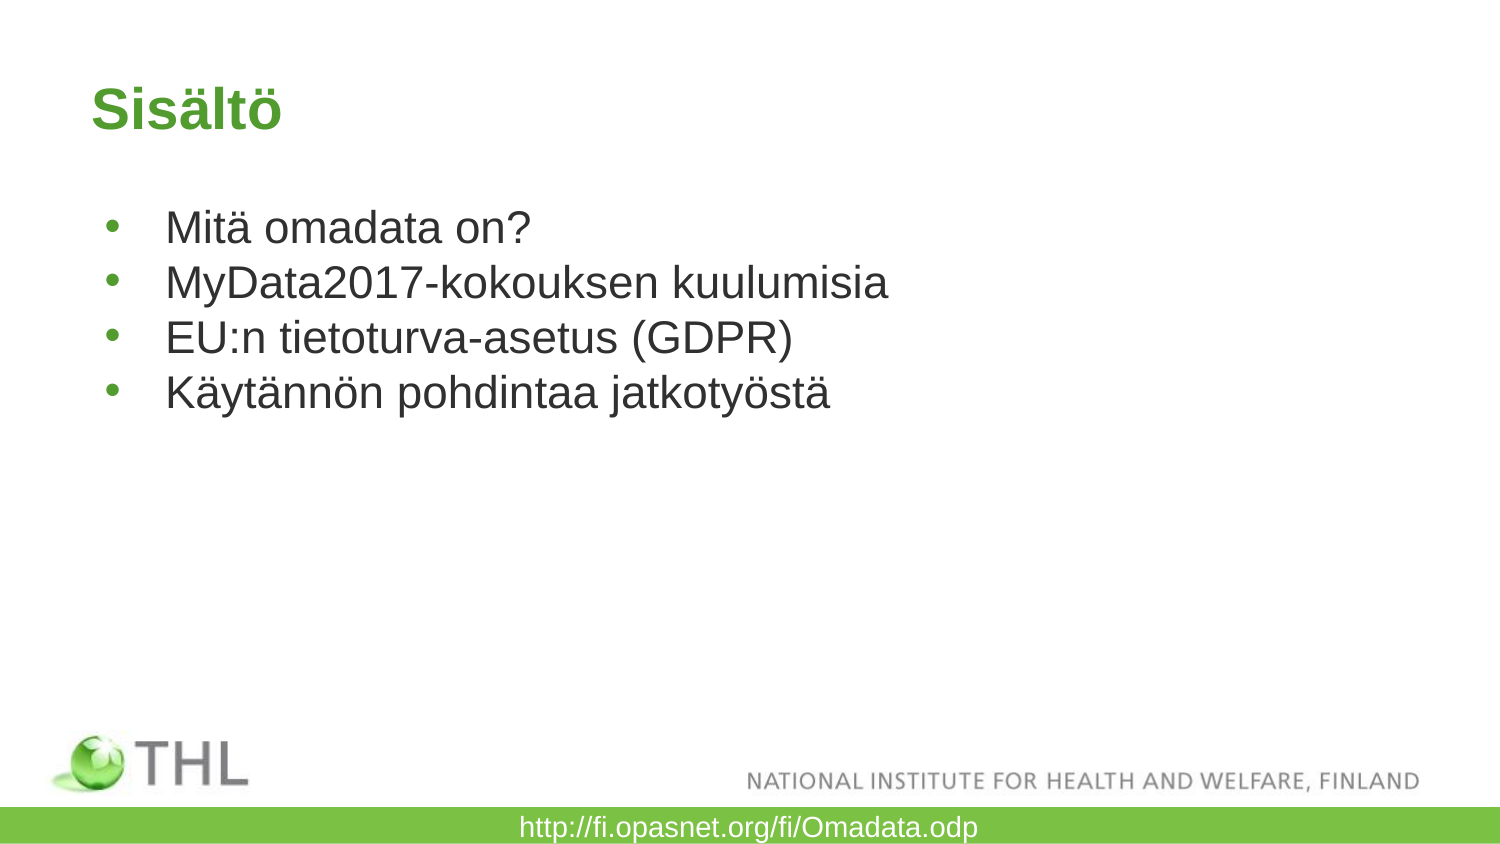

# Sisältö
Mitä omadata on?
MyData2017-kokouksen kuulumisia
EU:n tietoturva-asetus (GDPR)
Käytännön pohdintaa jatkotyöstä